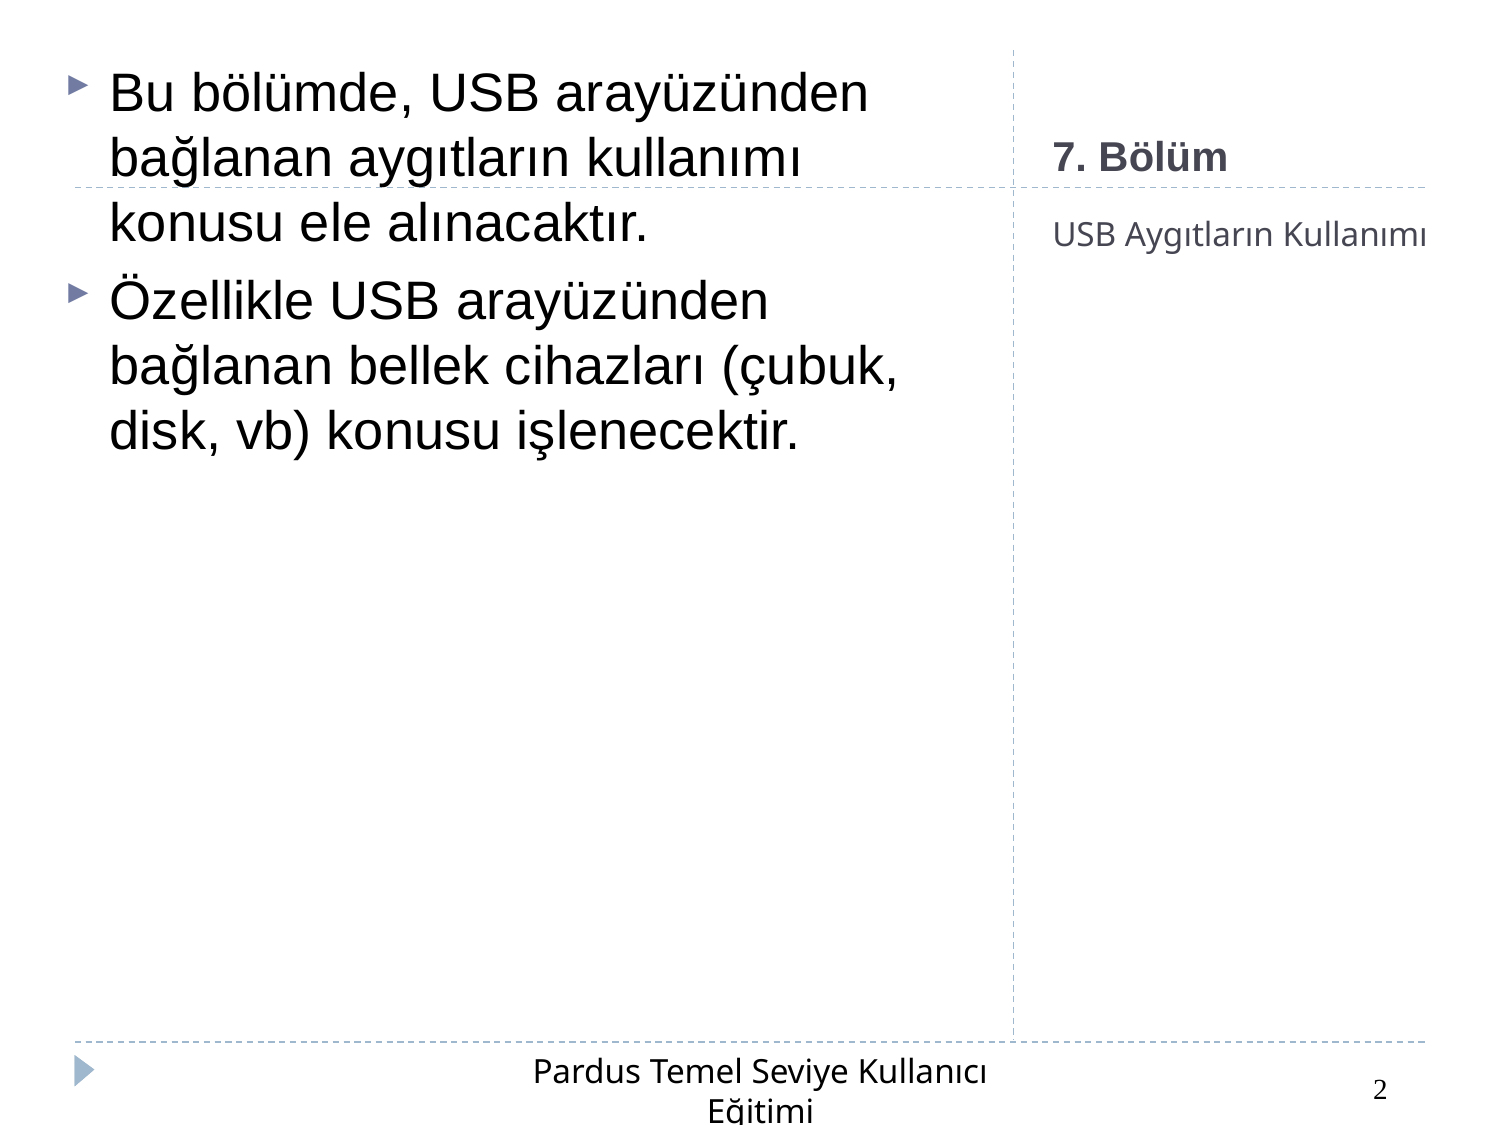

Bu bölümde, USB arayüzünden bağlanan aygıtların kullanımı konusu ele alınacaktır.
Özellikle USB arayüzünden bağlanan bellek cihazları (çubuk, disk, vb) konusu işlenecektir.
# 7. Bölüm
USB Aygıtların Kullanımı